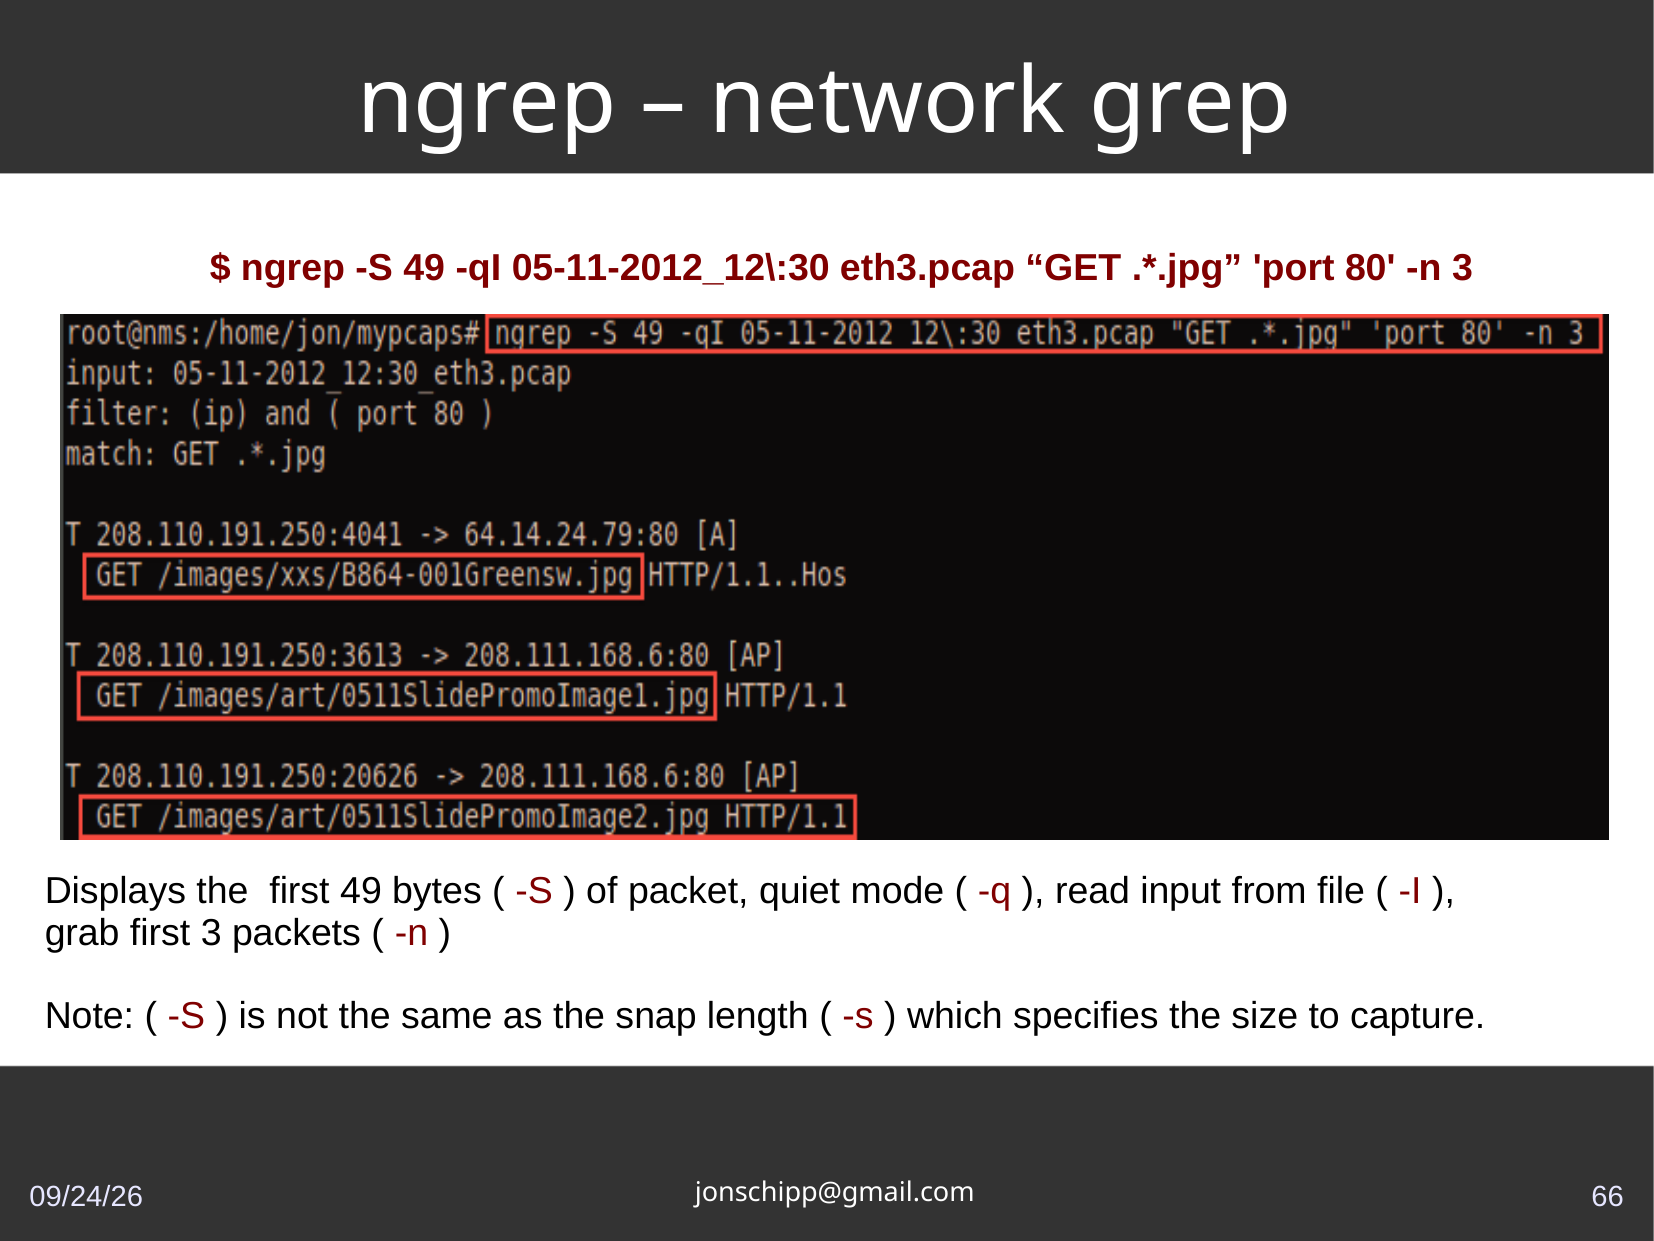

ngrep – network grep
$ ngrep -S 49 -qI 05-11-2012_12\:30 eth3.pcap “GET .*.jpg” 'port 80' -n 3
Displays the first 49 bytes ( -S ) of packet, quiet mode ( -q ), read input from file ( -I ),
grab first 3 packets ( -n )
Note: ( -S ) is not the same as the snap length ( -s ) which specifies the size to capture.
jonschipp@gmail.com